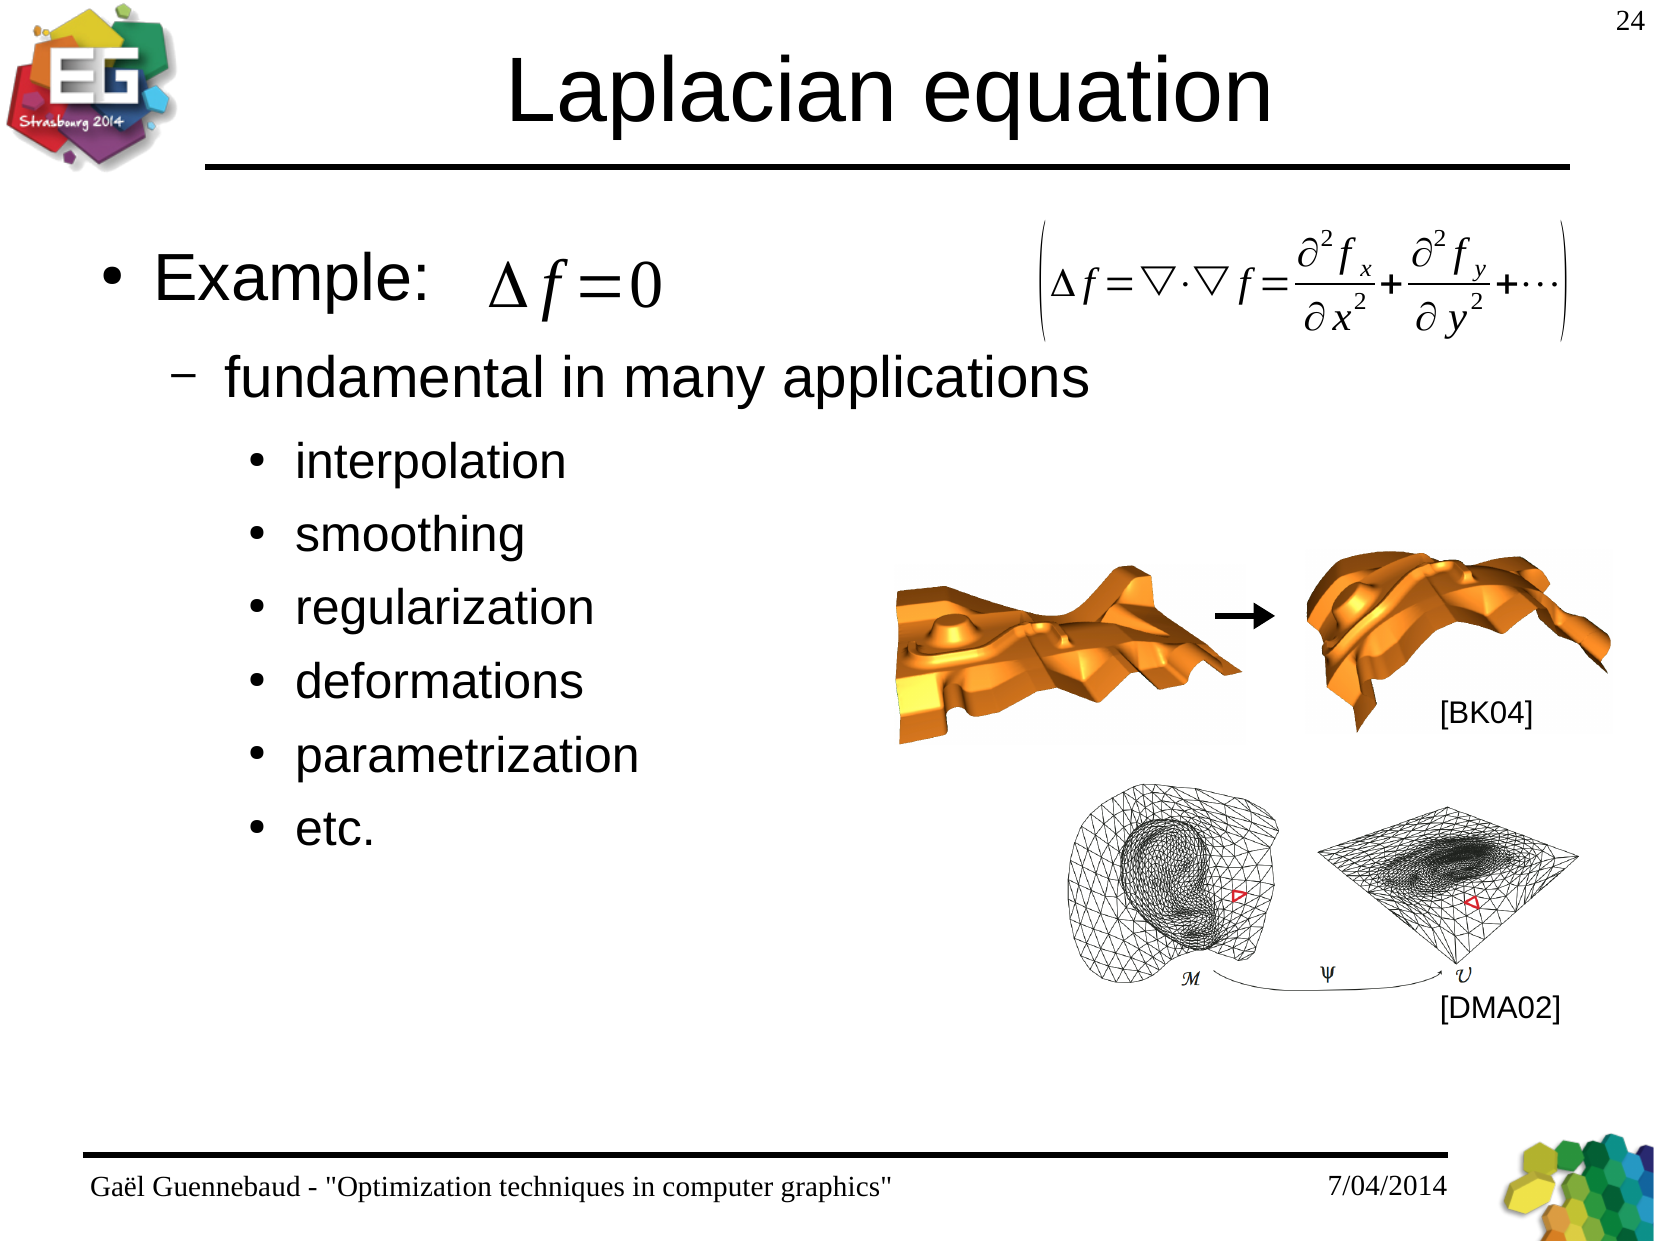

24
# Laplacian equation
Example:
fundamental in many applications
interpolation
smoothing
regularization
deformations
parametrization
etc.
[BK04]
[DMA02]
7/04/2014
Gaël Guennebaud - "Optimization techniques in computer graphics"